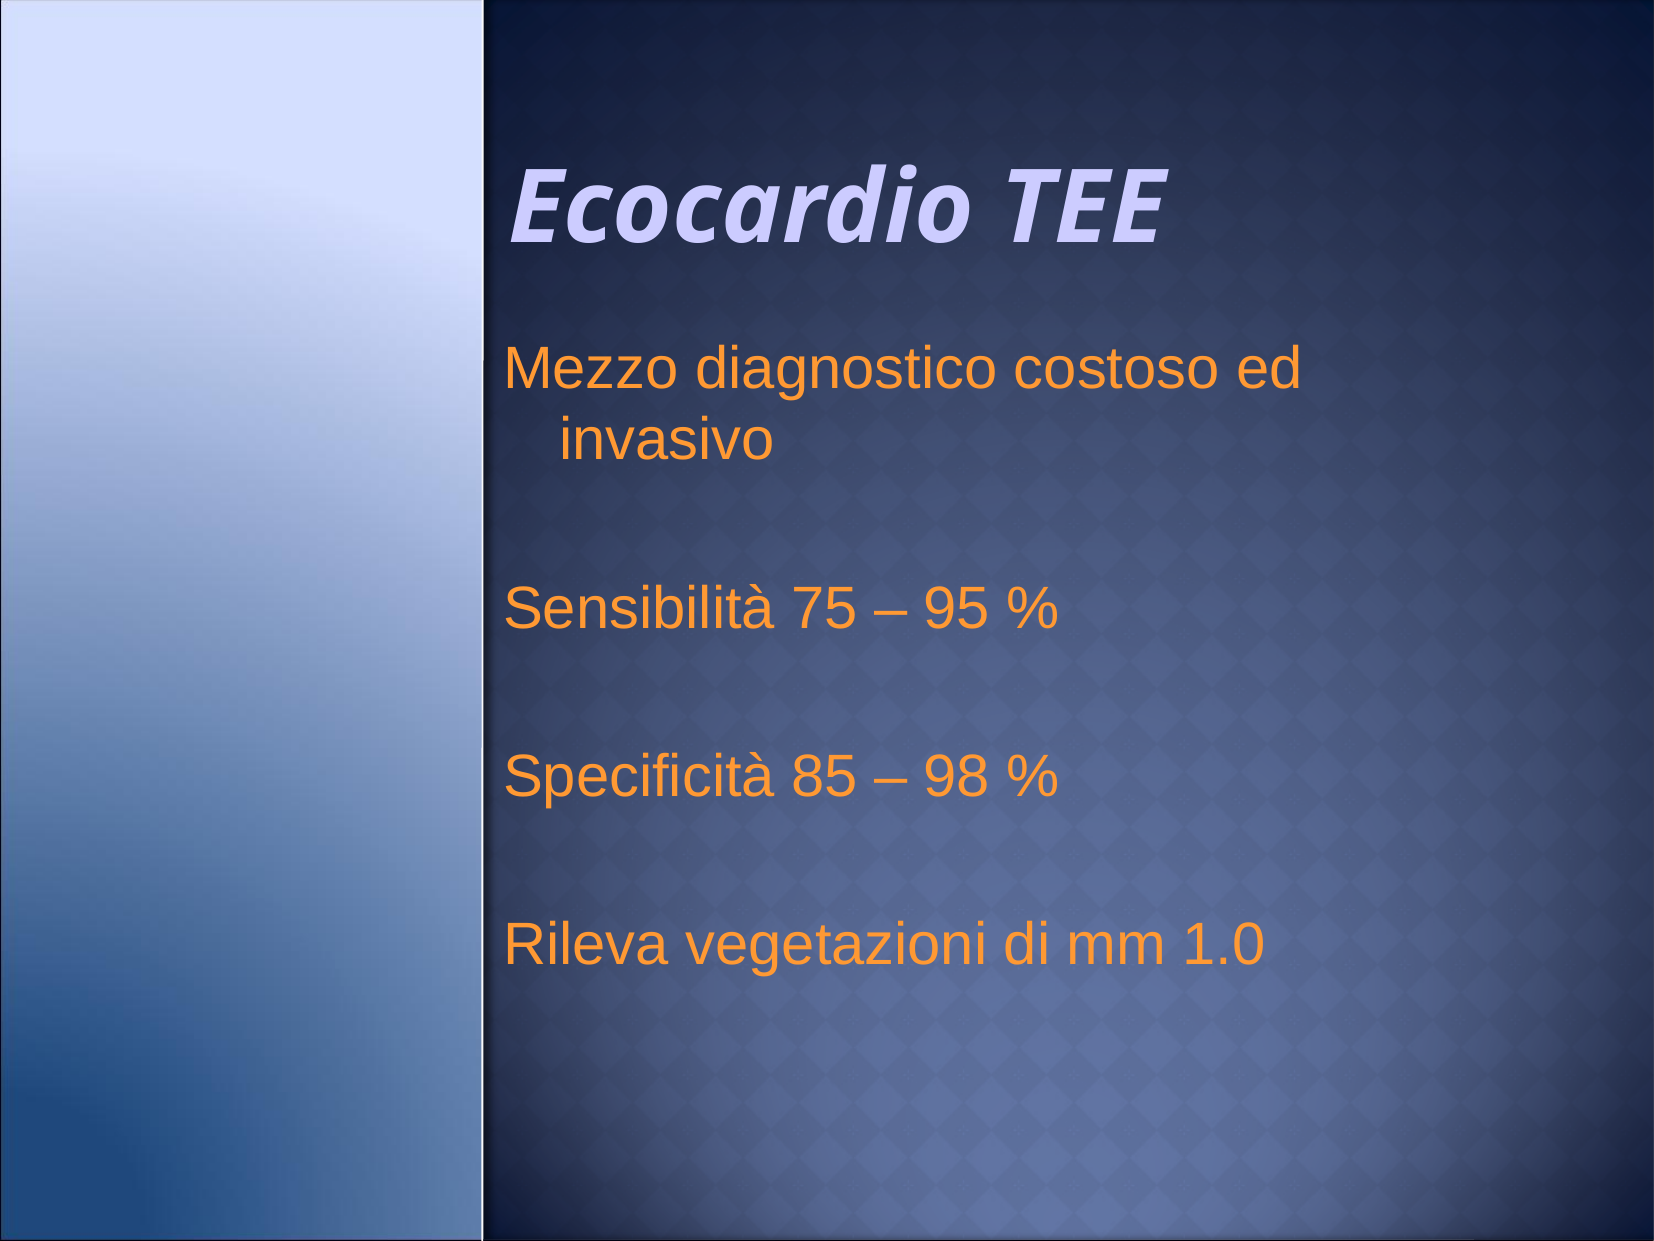

# Ecocardio TEE
Mezzo diagnostico costoso ed invasivo
Sensibilità 75 – 95 %
Specificità 85 – 98 %
Rileva vegetazioni di mm 1.0